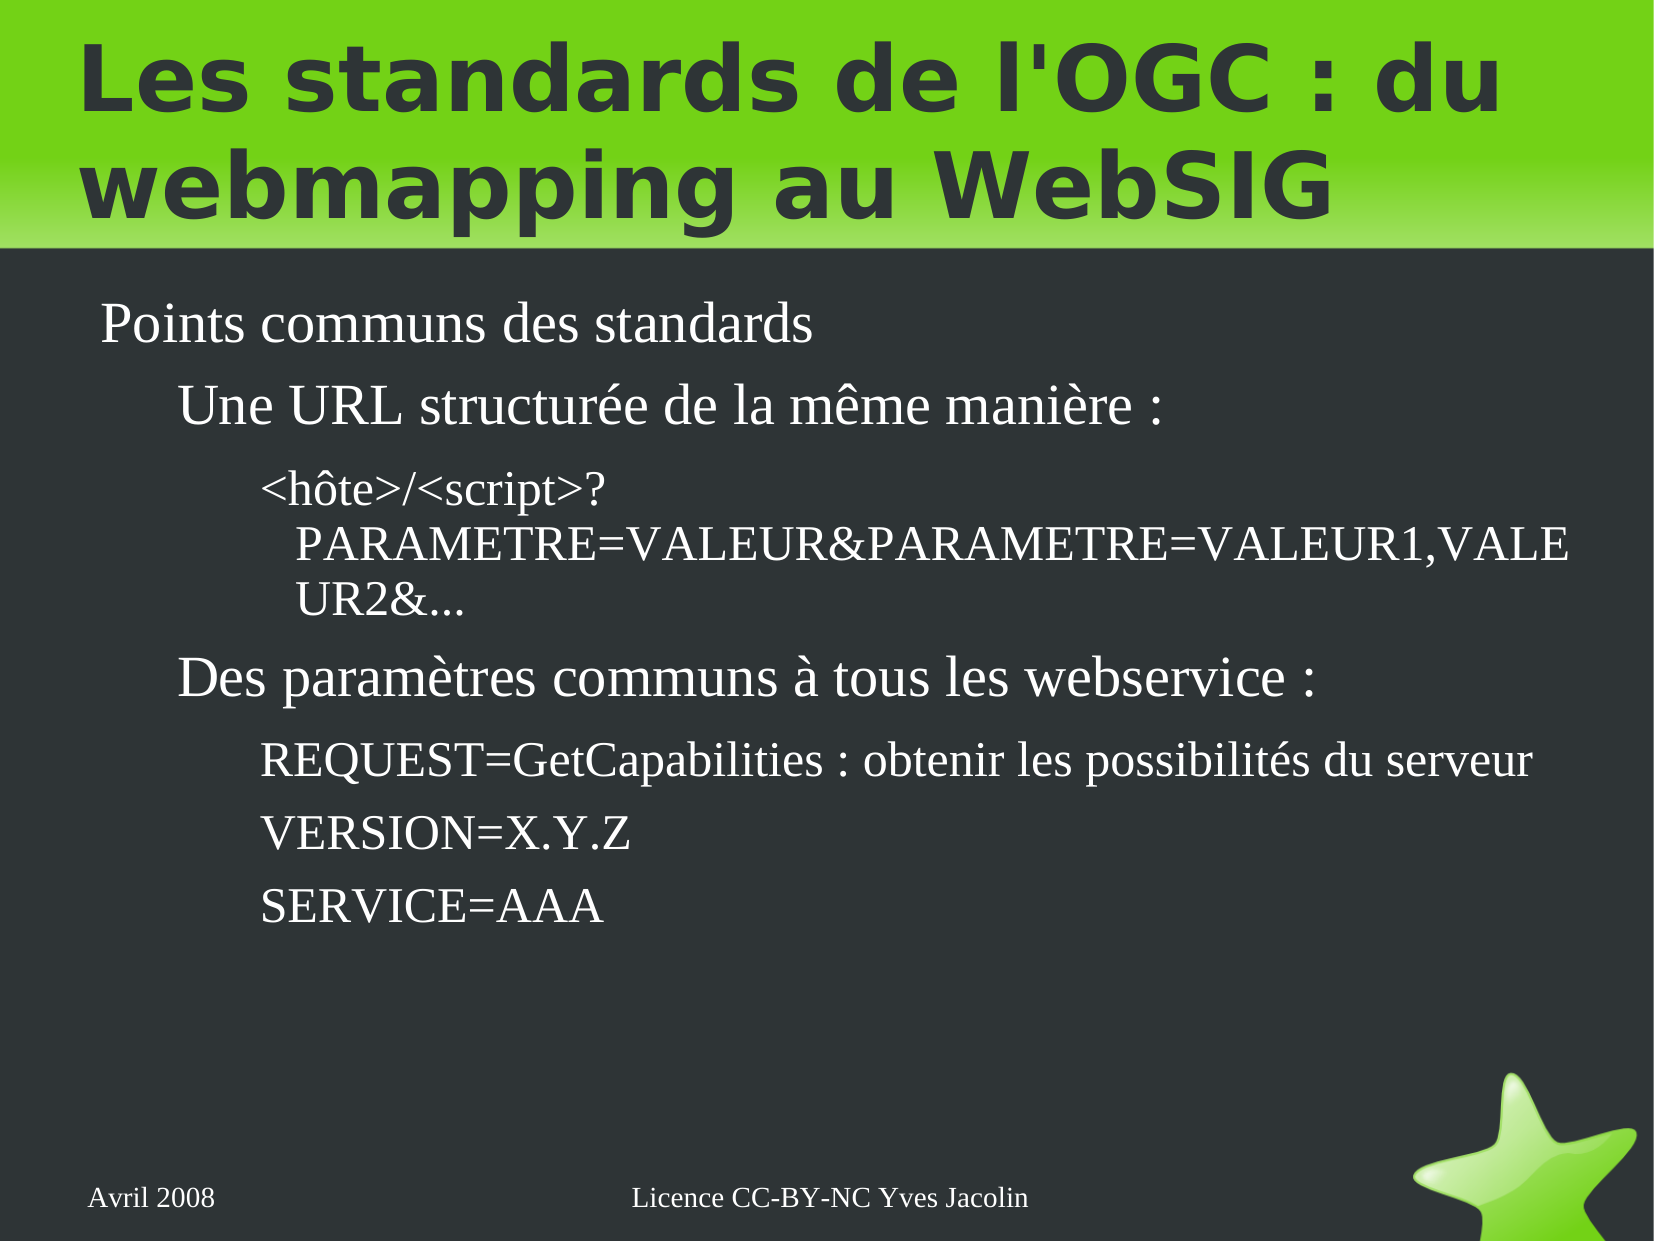

# Les standards de l'OGC : du webmapping au WebSIG
Points communs des standards
Une URL structurée de la même manière :
<hôte>/<script>?PARAMETRE=VALEUR&PARAMETRE=VALEUR1,VALEUR2&...
Des paramètres communs à tous les webservice :
REQUEST=GetCapabilities : obtenir les possibilités du serveur
VERSION=X.Y.Z
SERVICE=AAA